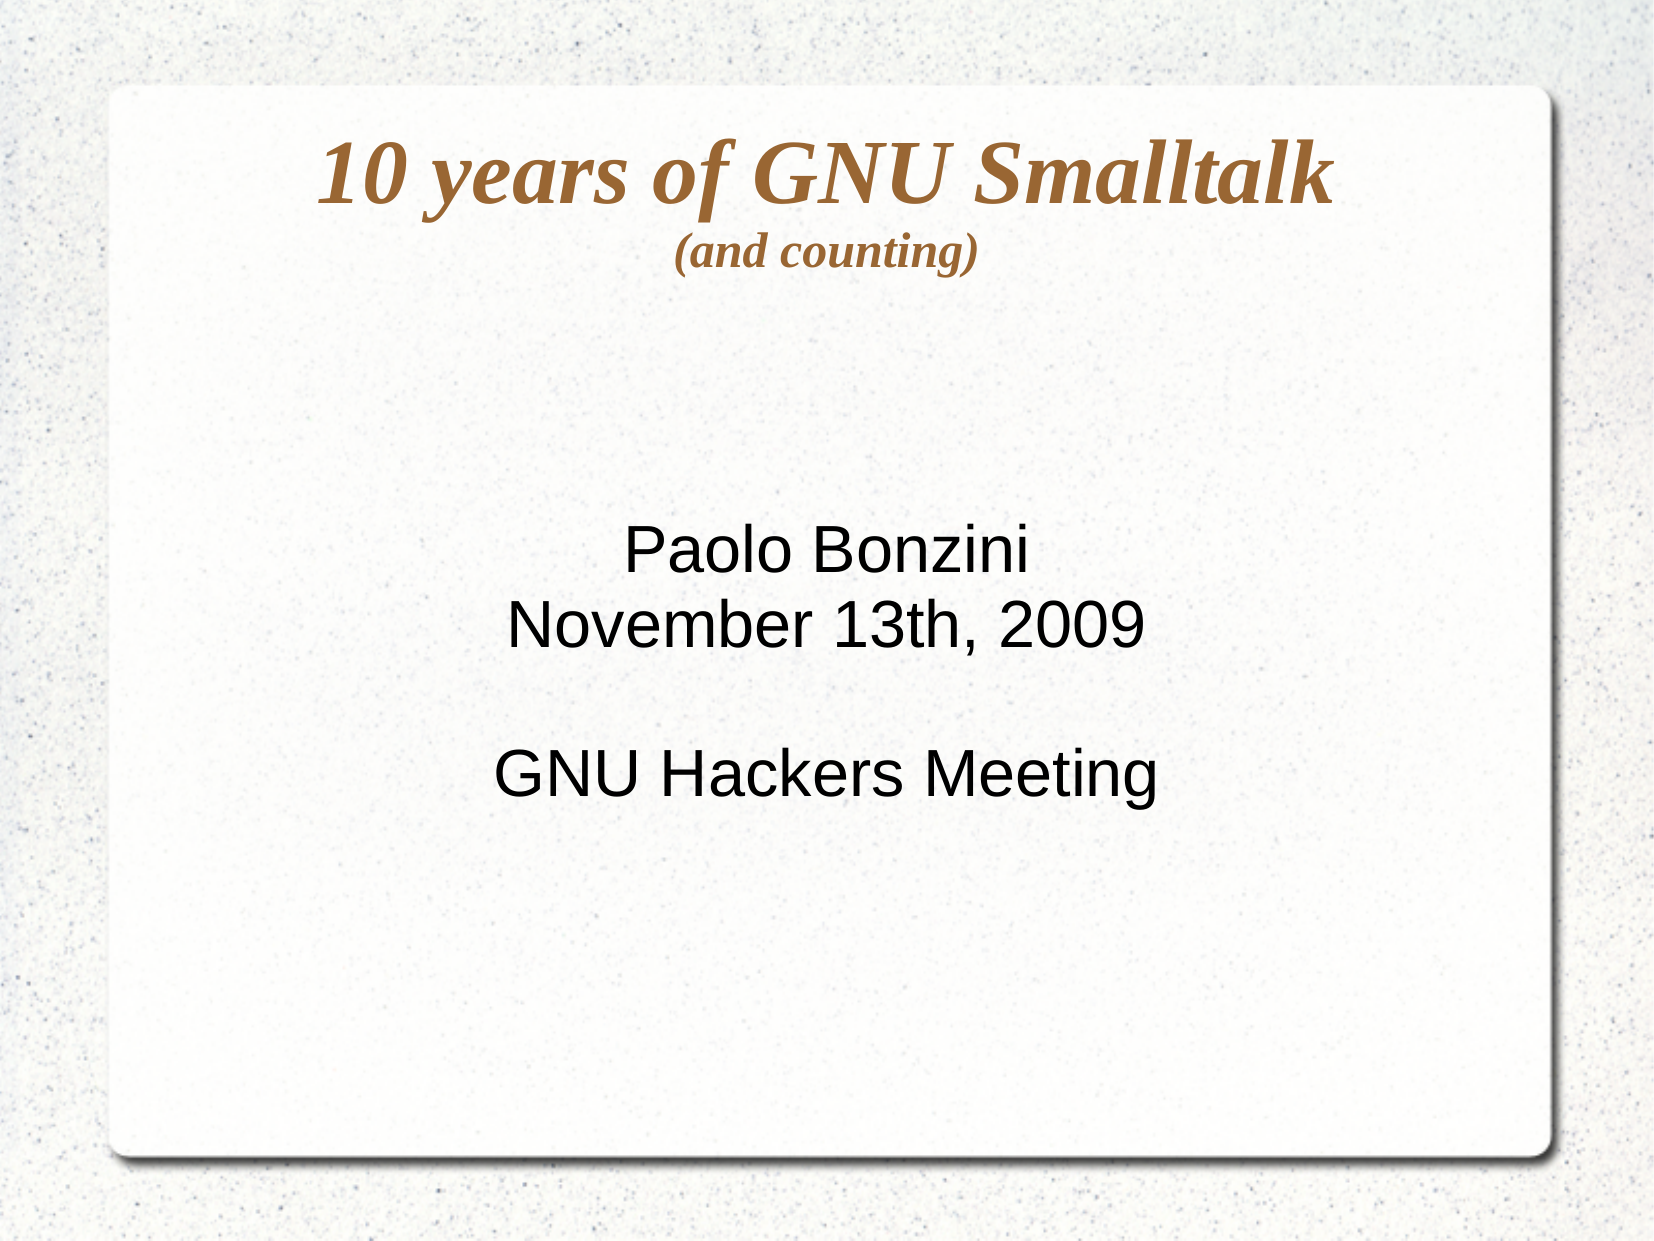

# 10 years of GNU Smalltalk (and counting)
Paolo Bonzini
November 13th, 2009
GNU Hackers Meeting